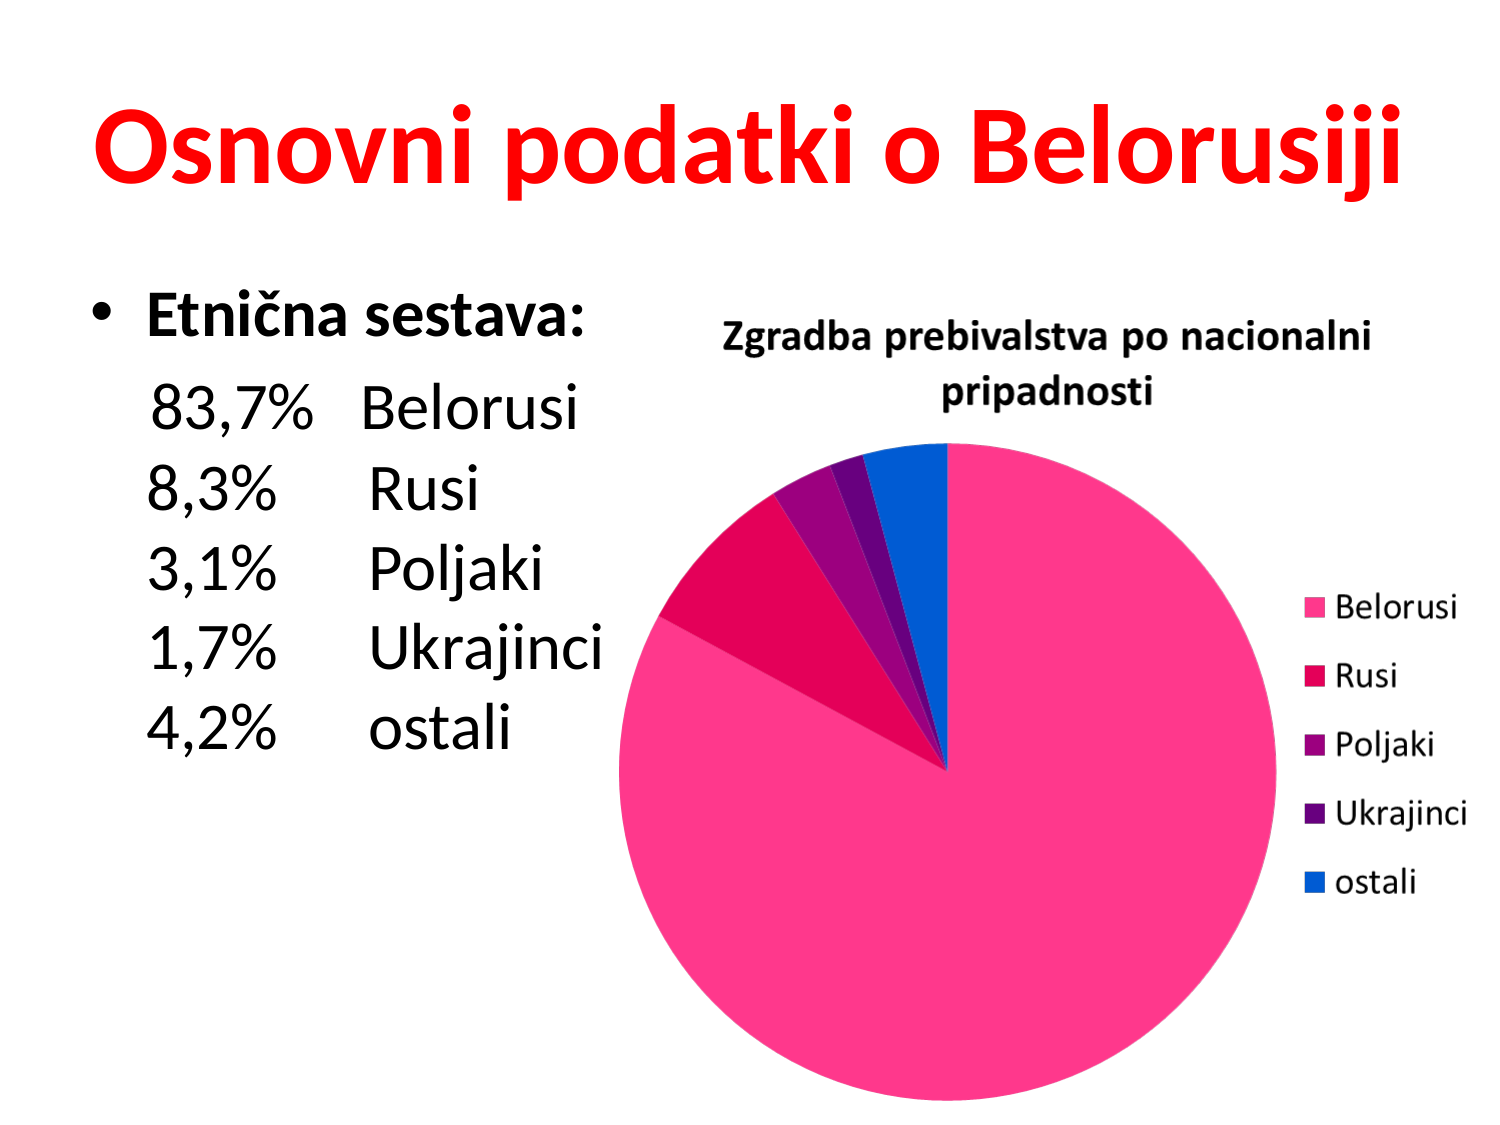

# Osnovni podatki o Belorusiji
Etnična sestava:
 83,7% Belorusi
8,3% Rusi
3,1% Poljaki
1,7% Ukrajinci
4,2% ostali